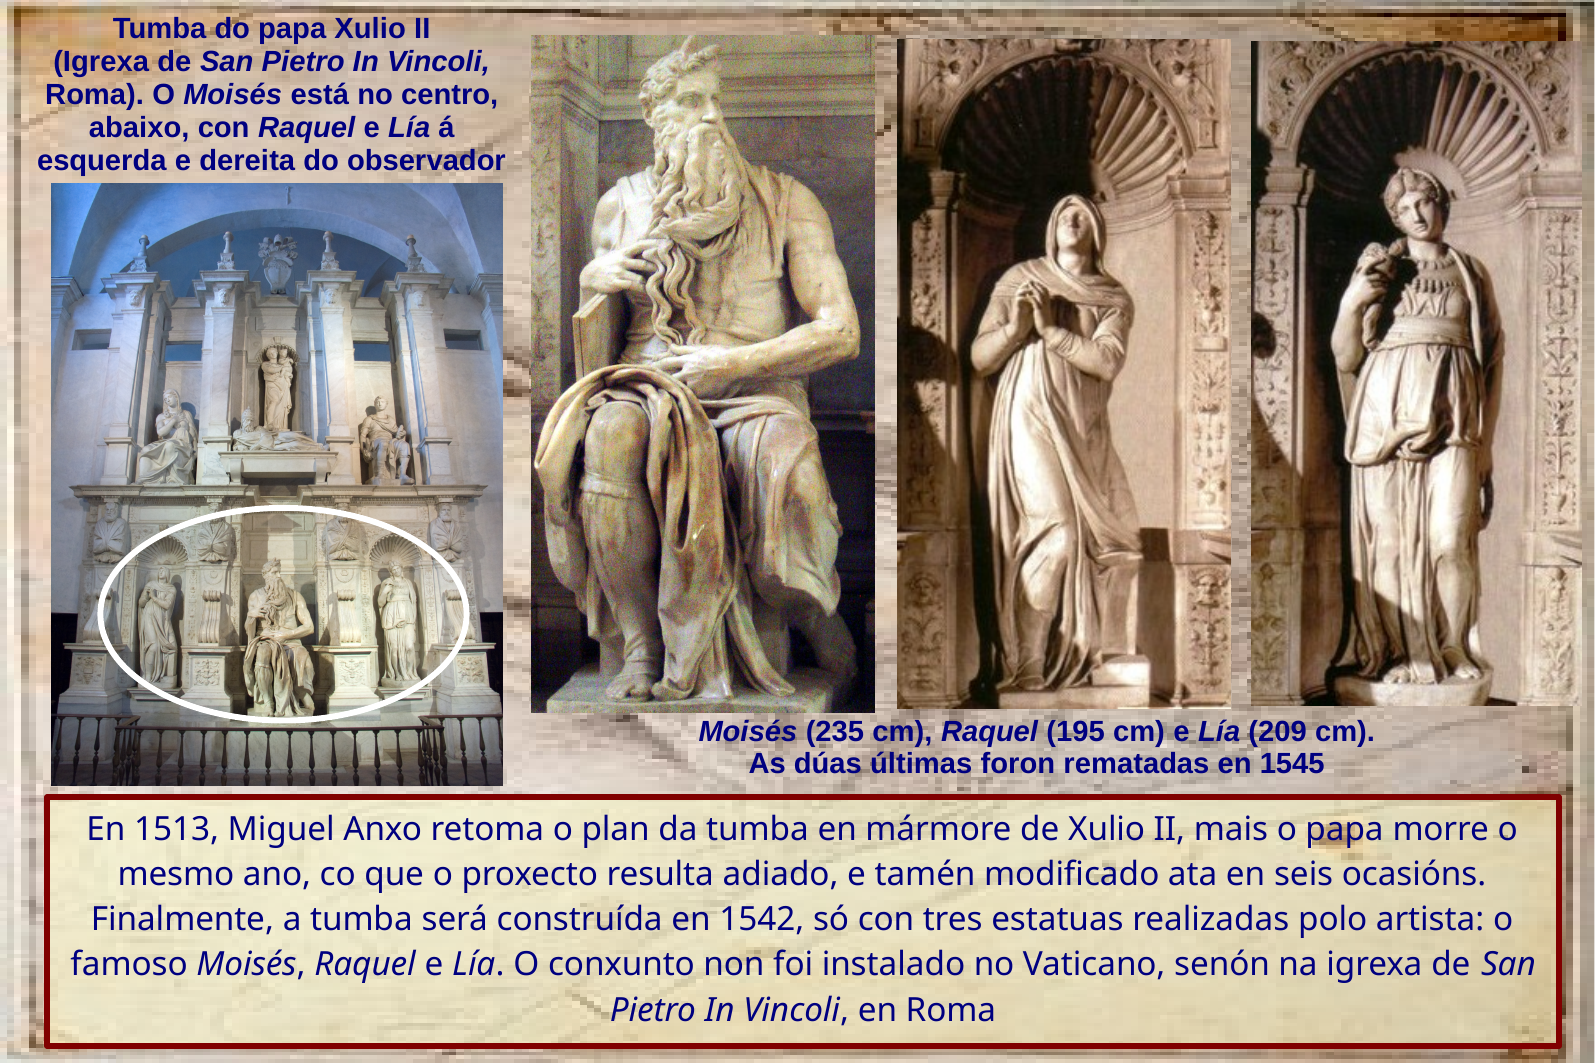

Tumba do papa Xulio II
(Igrexa de San Pietro In Vincoli, Roma). O Moisés está no centro, abaixo, con Raquel e Lía á esquerda e dereita do observador
Moisés (235 cm), Raquel (195 cm) e Lía (209 cm). As dúas últimas foron rematadas en 1545
En 1513, Miguel Anxo retoma o plan da tumba en mármore de Xulio II, mais o papa morre o mesmo ano, co que o proxecto resulta adiado, e tamén modificado ata en seis ocasións. Finalmente, a tumba será construída en 1542, só con tres estatuas realizadas polo artista: o famoso Moisés, Raquel e Lía. O conxunto non foi instalado no Vaticano, senón na igrexa de San Pietro In Vincoli, en Roma